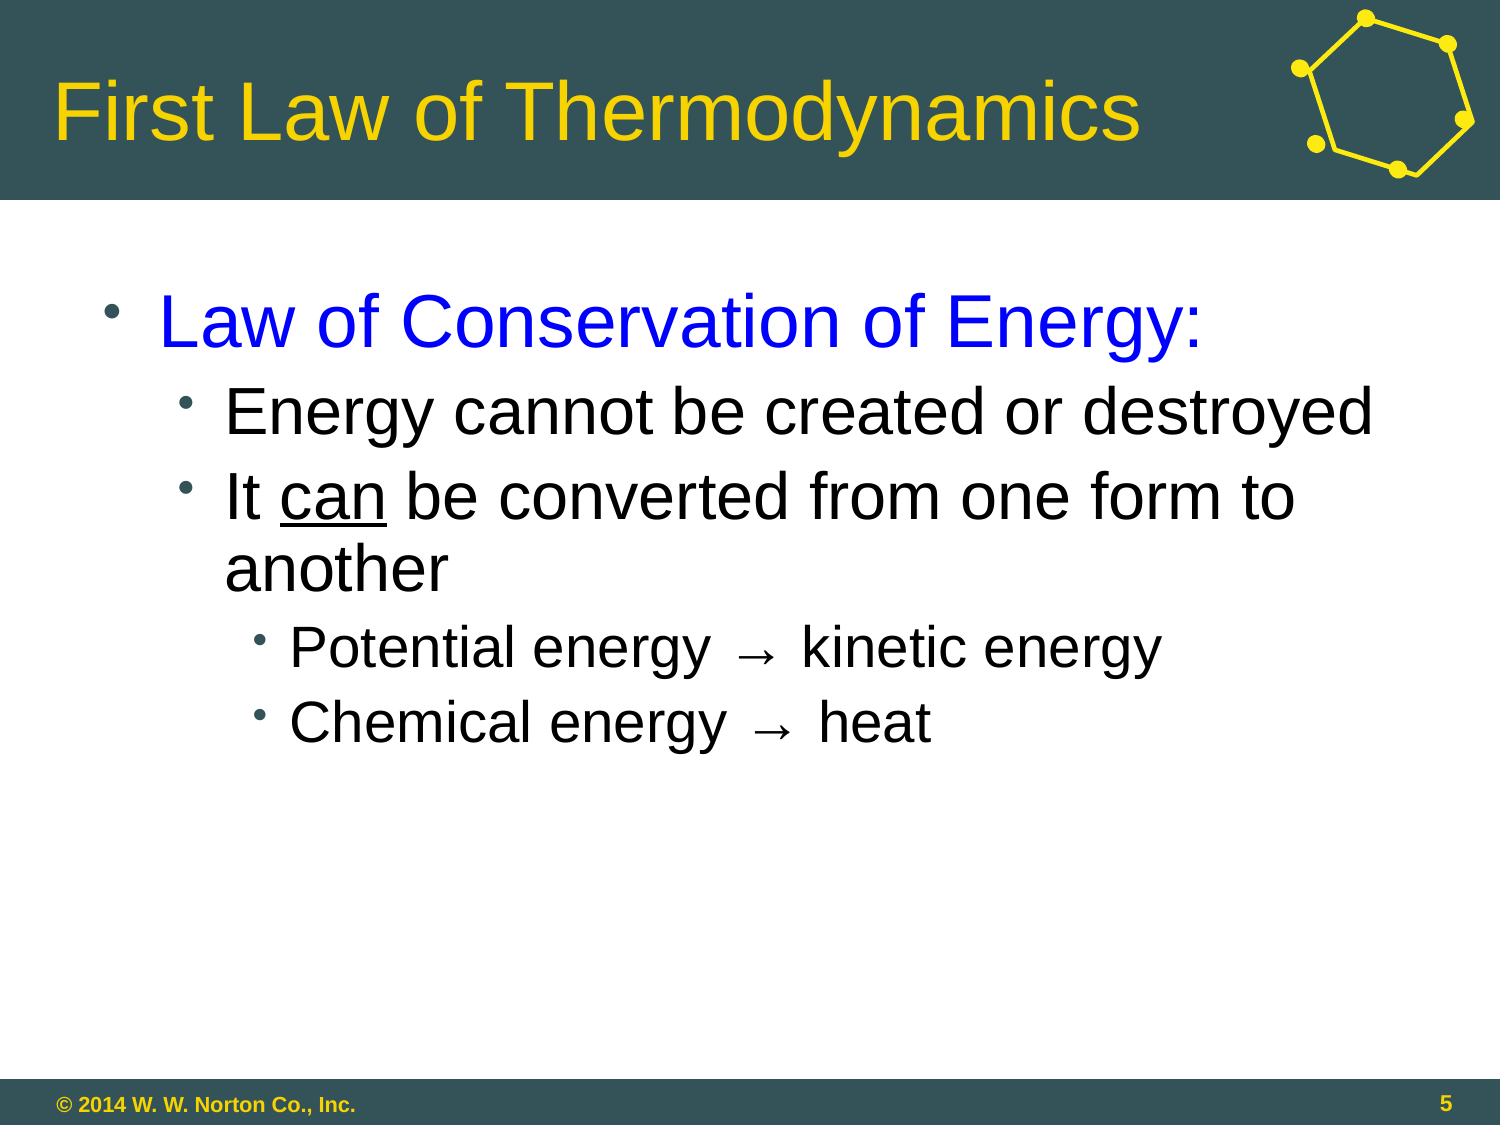

First Law of Thermodynamics
# Law of Conservation of Energy:
Energy cannot be created or destroyed
It can be converted from one form to another
Potential energy → kinetic energy
Chemical energy → heat